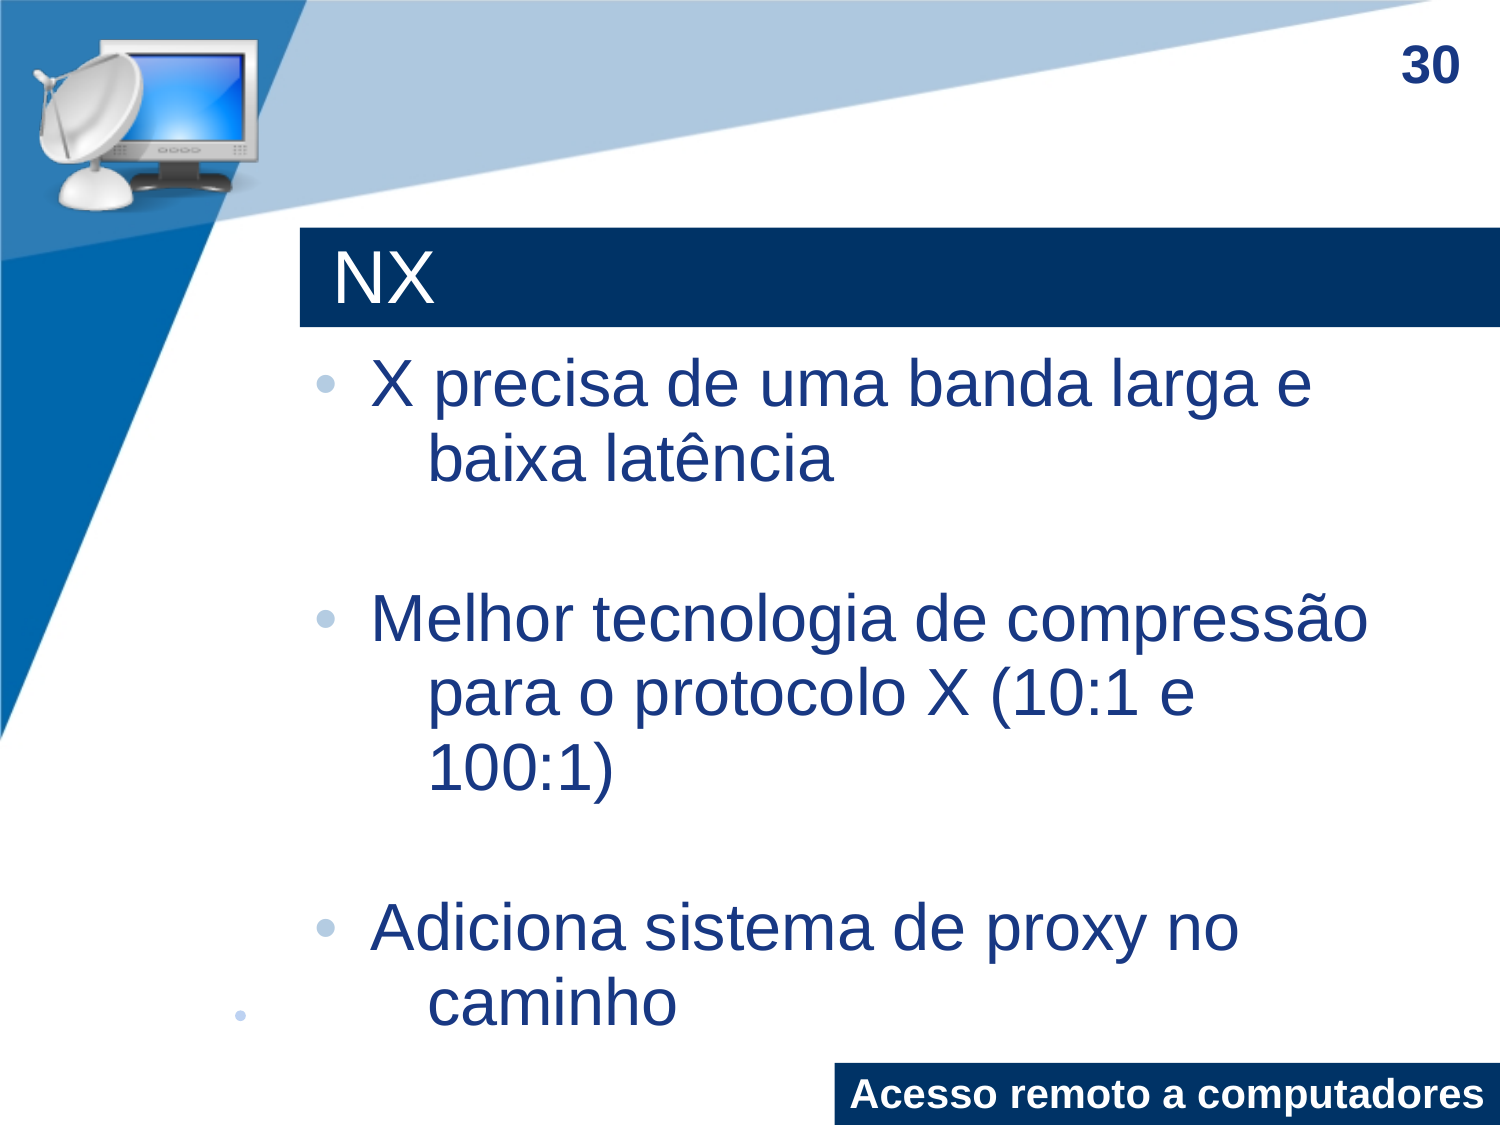

# NX
X precisa de uma banda larga e baixa latência
Melhor tecnologia de compressão para o protocolo X (10:1 e 100:1)
Adiciona sistema de proxy no caminho